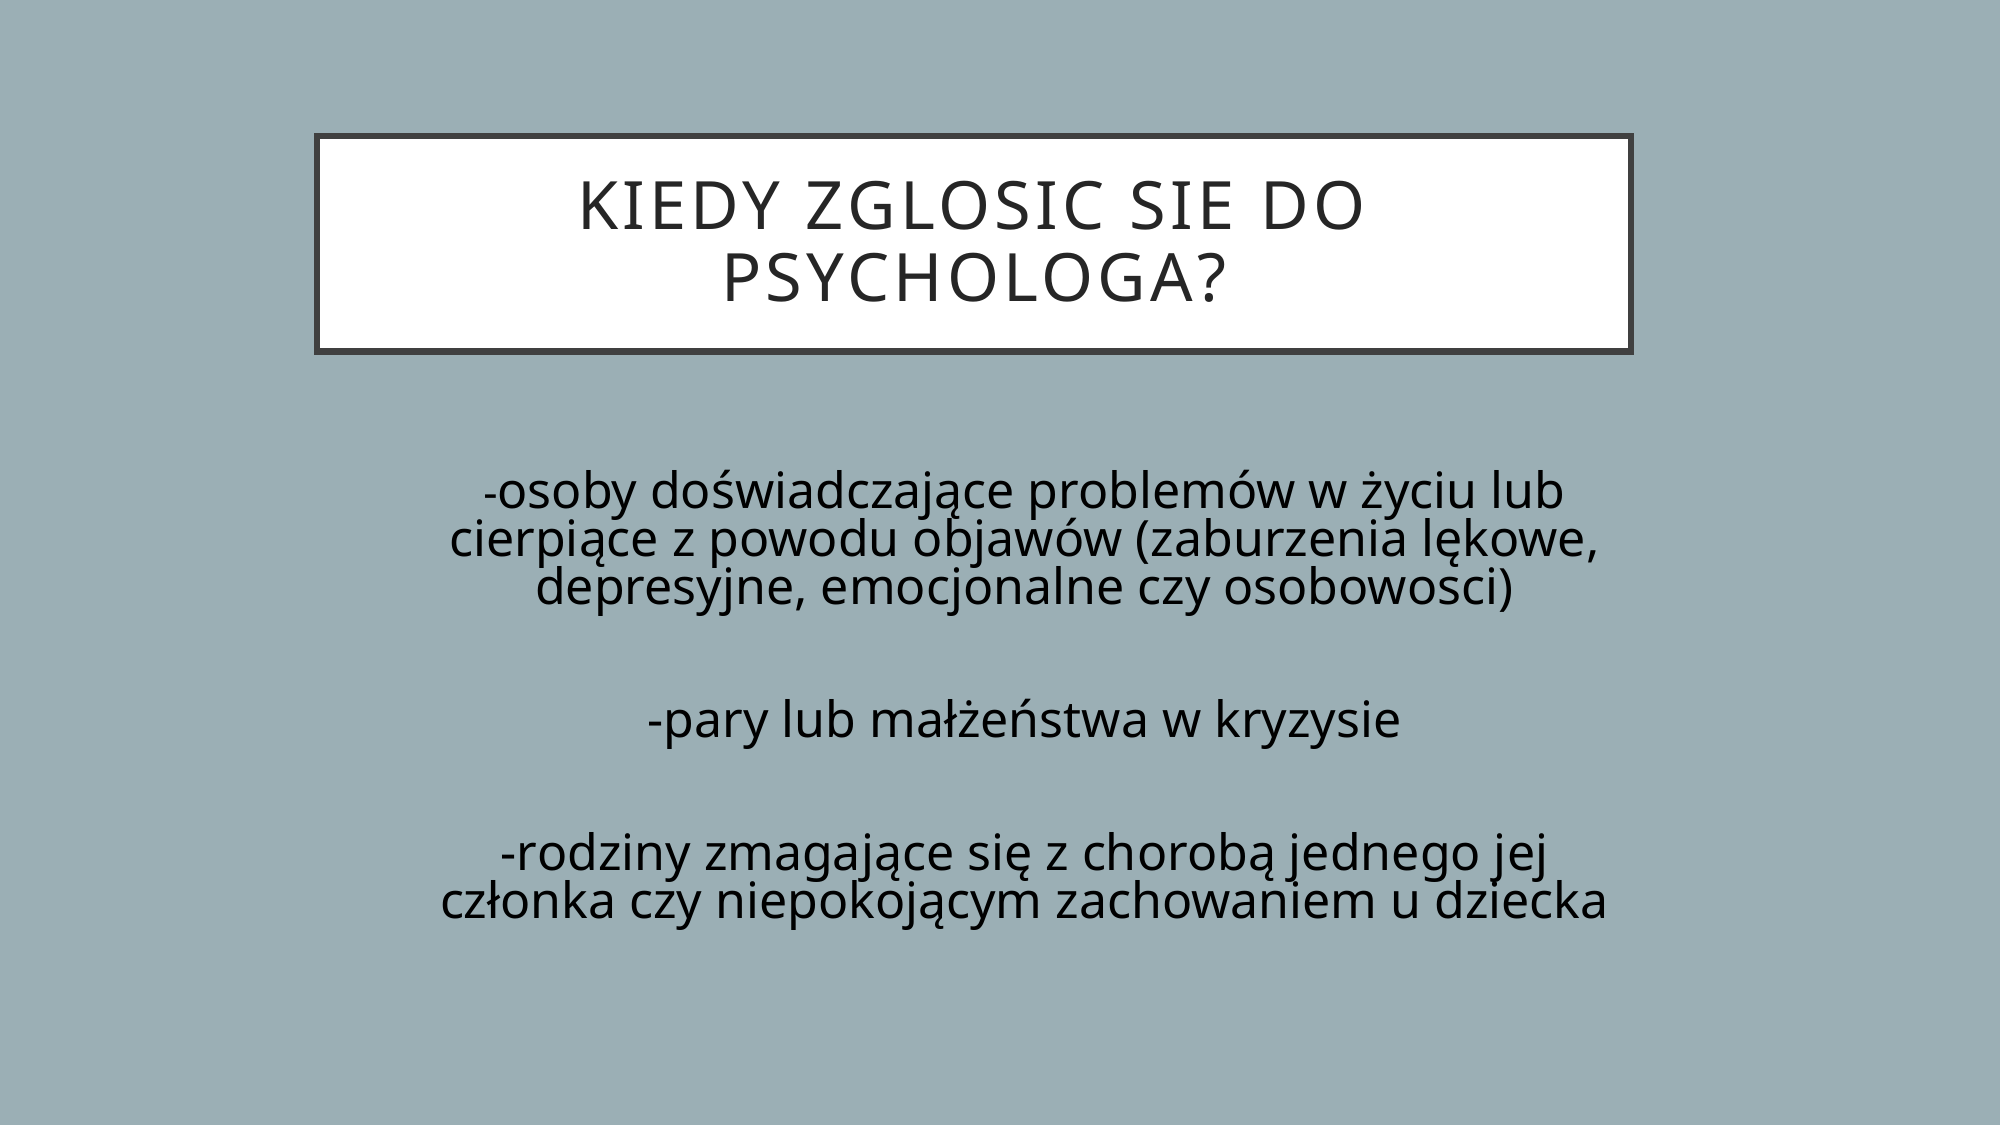

# Kiedy zglosic sie do psychologa?
-osoby doświadczające problemów w życiu lub cierpiące z powodu objawów (zaburzenia lękowe, depresyjne, emocjonalne czy osobowosci)
-pary lub małżeństwa w kryzysie
-rodziny zmagające się z chorobą jednego jej członka czy niepokojącym zachowaniem u dziecka